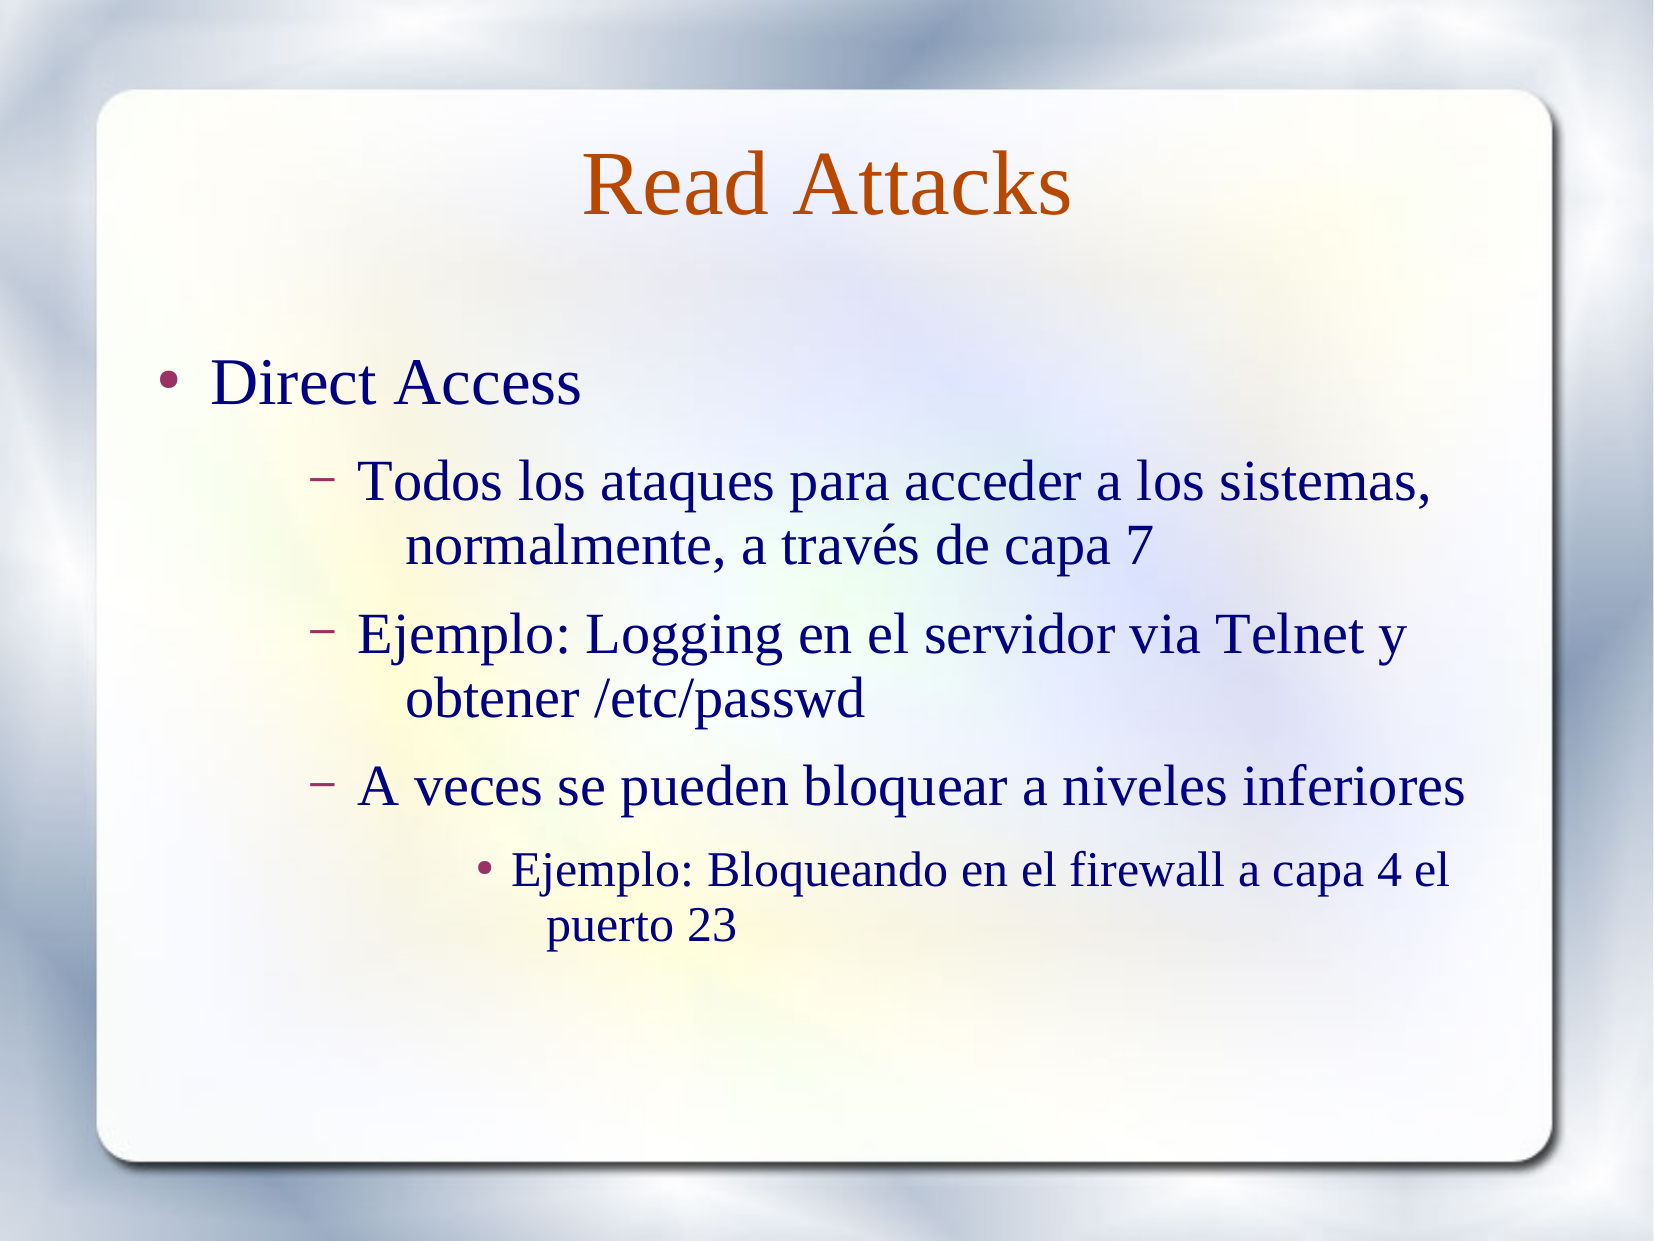

# Read Attacks
Direct Access
Todos los ataques para acceder a los sistemas, normalmente, a través de capa 7
Ejemplo: Logging en el servidor via Telnet y obtener /etc/passwd
A veces se pueden bloquear a niveles inferiores
Ejemplo: Bloqueando en el firewall a capa 4 el puerto 23